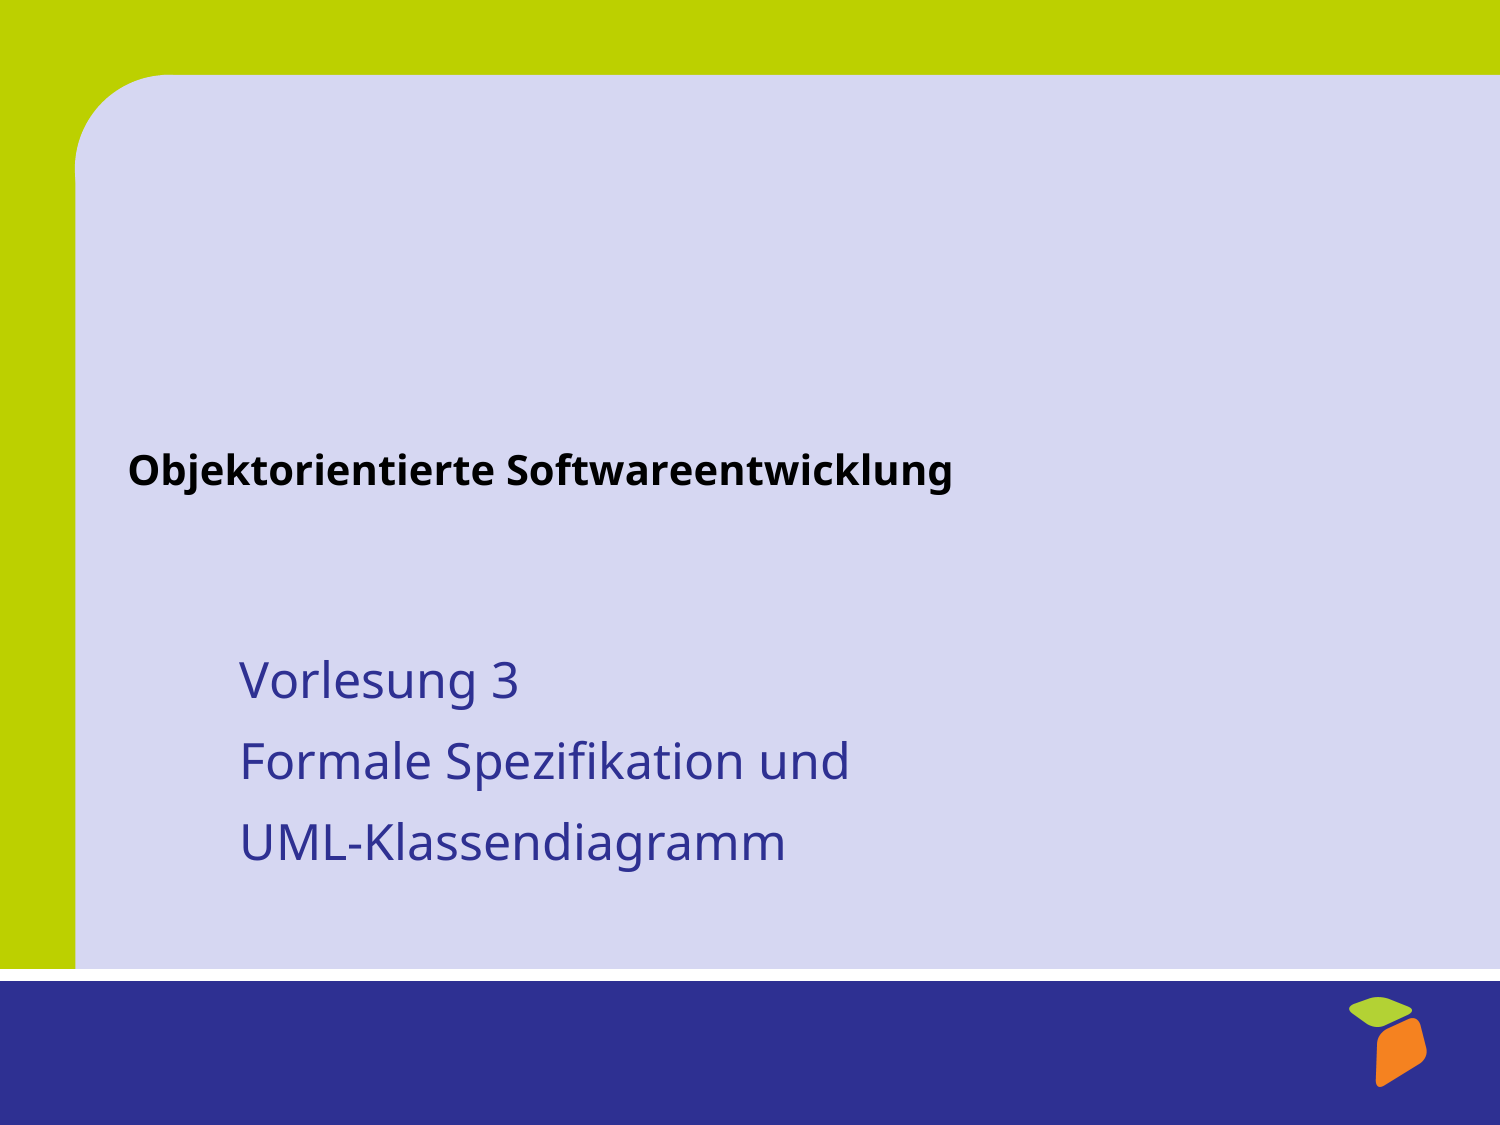

# Objektorientierte Softwareentwicklung
Vorlesung 3
Formale Spezifikation und
UML-Klassendiagramm